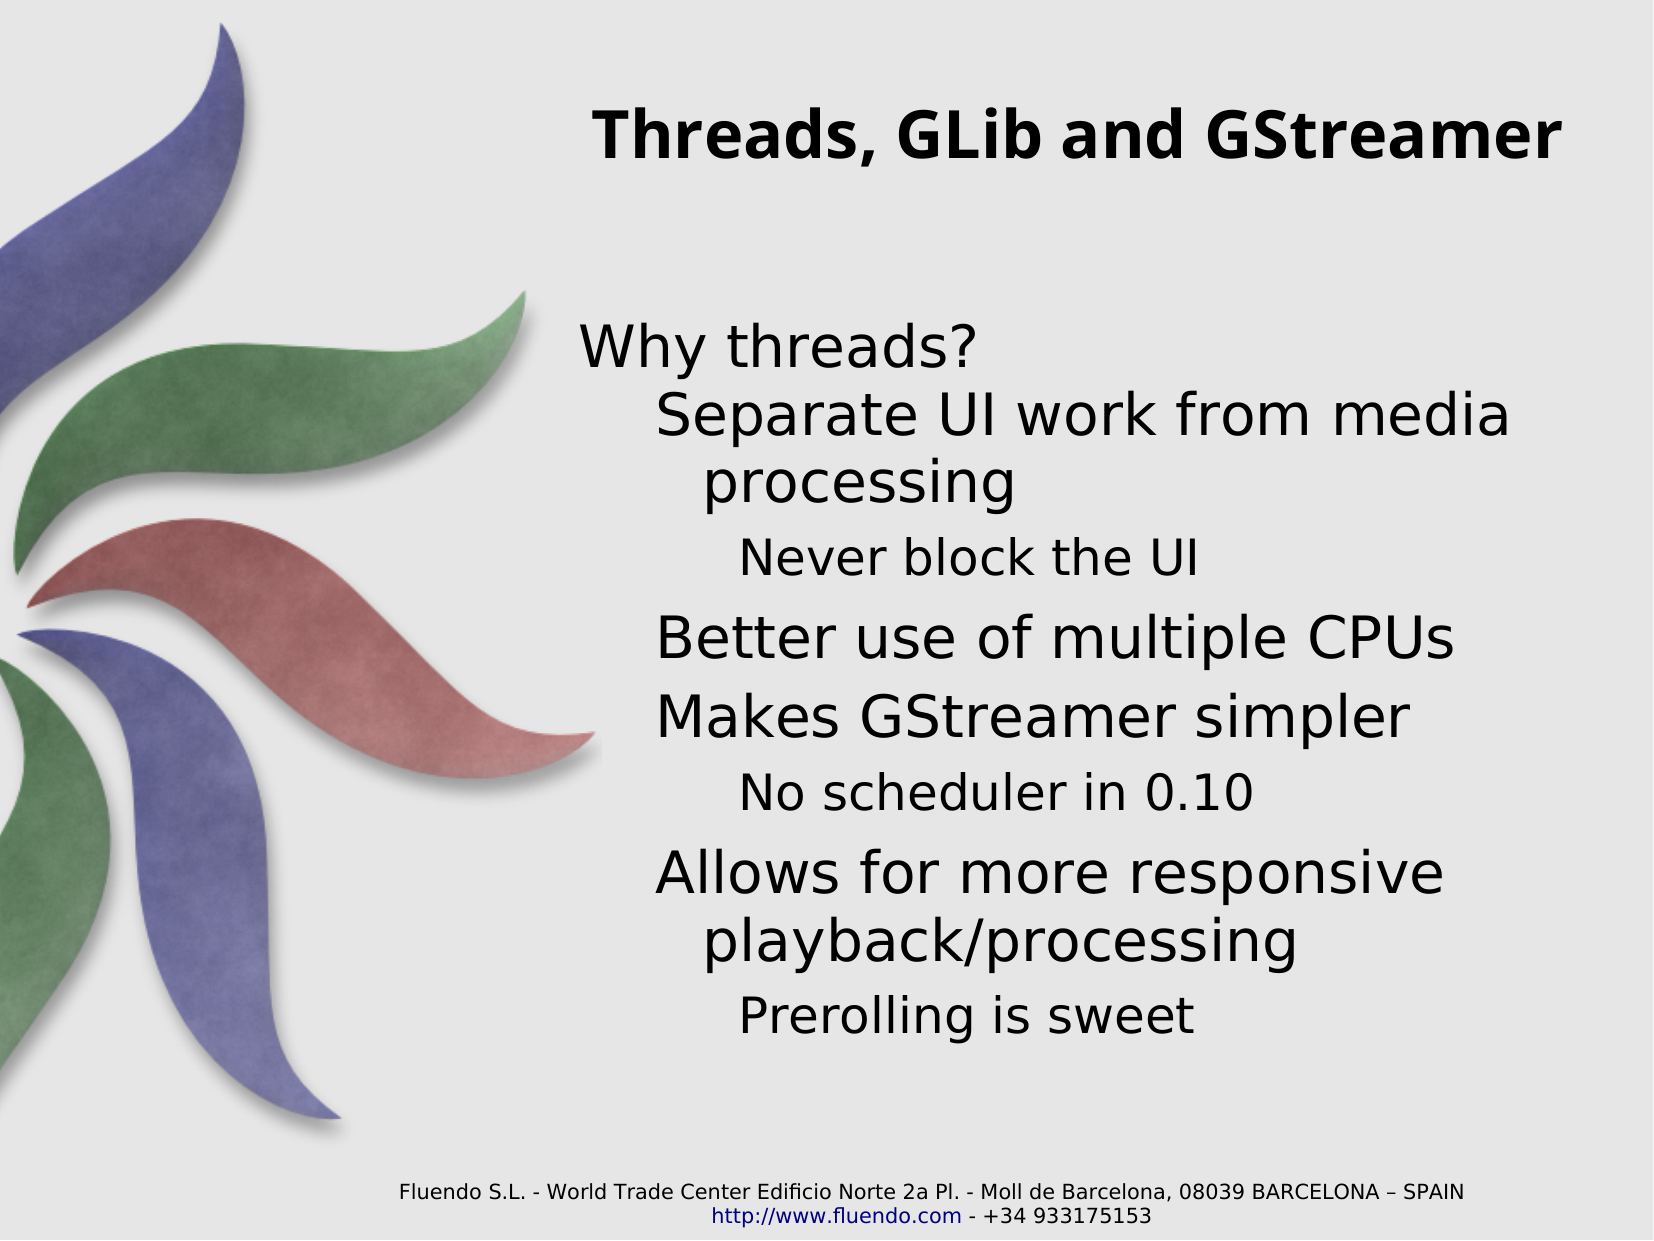

# Threads, GLib and GStreamer
Why threads?
Separate UI work from media processing
Never block the UI
Better use of multiple CPUs
Makes GStreamer simpler
No scheduler in 0.10
Allows for more responsive playback/processing
Prerolling is sweet